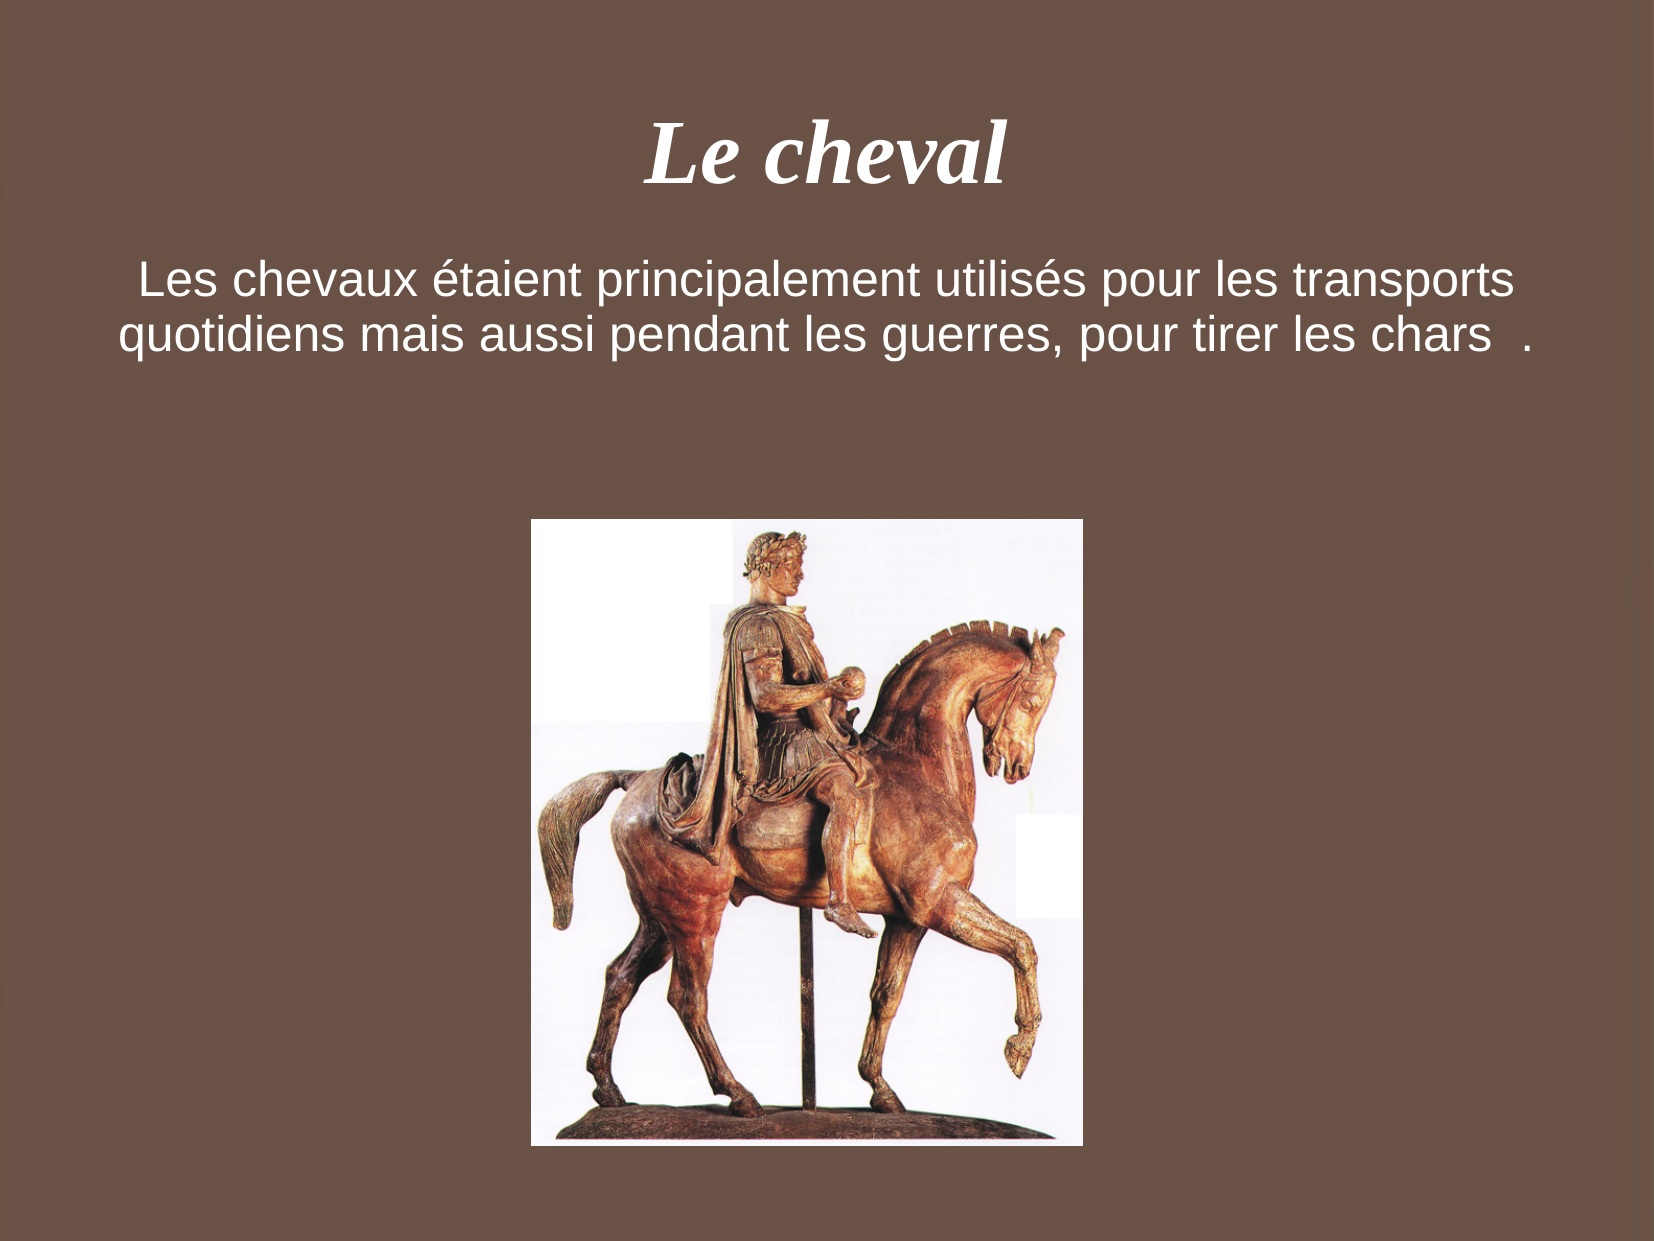

# Le cheval
Les chevaux étaient principalement utilisés pour les transports quotidiens mais aussi pendant les guerres, pour tirer les chars .